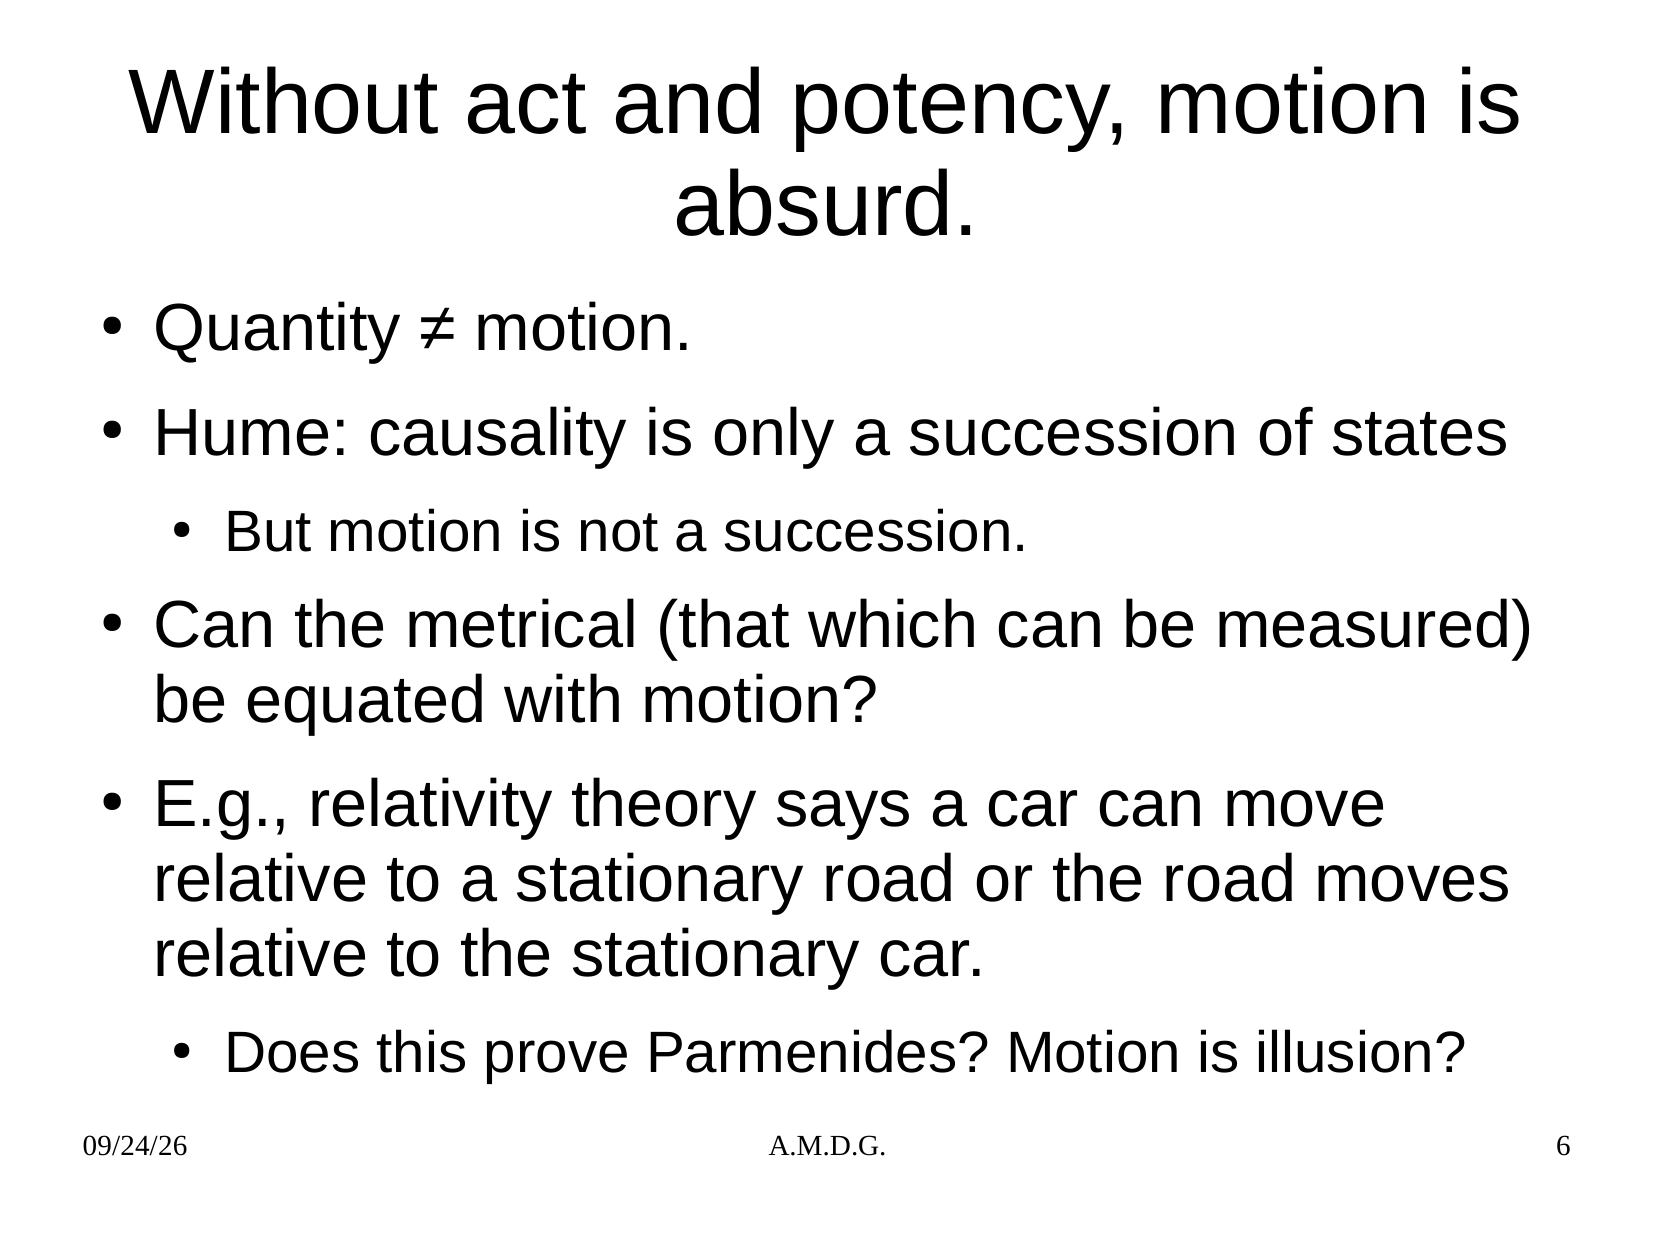

# Without act and potency, motion is absurd.
Quantity ≠ motion.
Hume: causality is only a succession of states
But motion is not a succession.
Can the metrical (that which can be measured) be equated with motion?
E.g., relativity theory says a car can move relative to a stationary road or the road moves relative to the stationary car.
Does this prove Parmenides? Motion is illusion?
A.M.D.G.
6